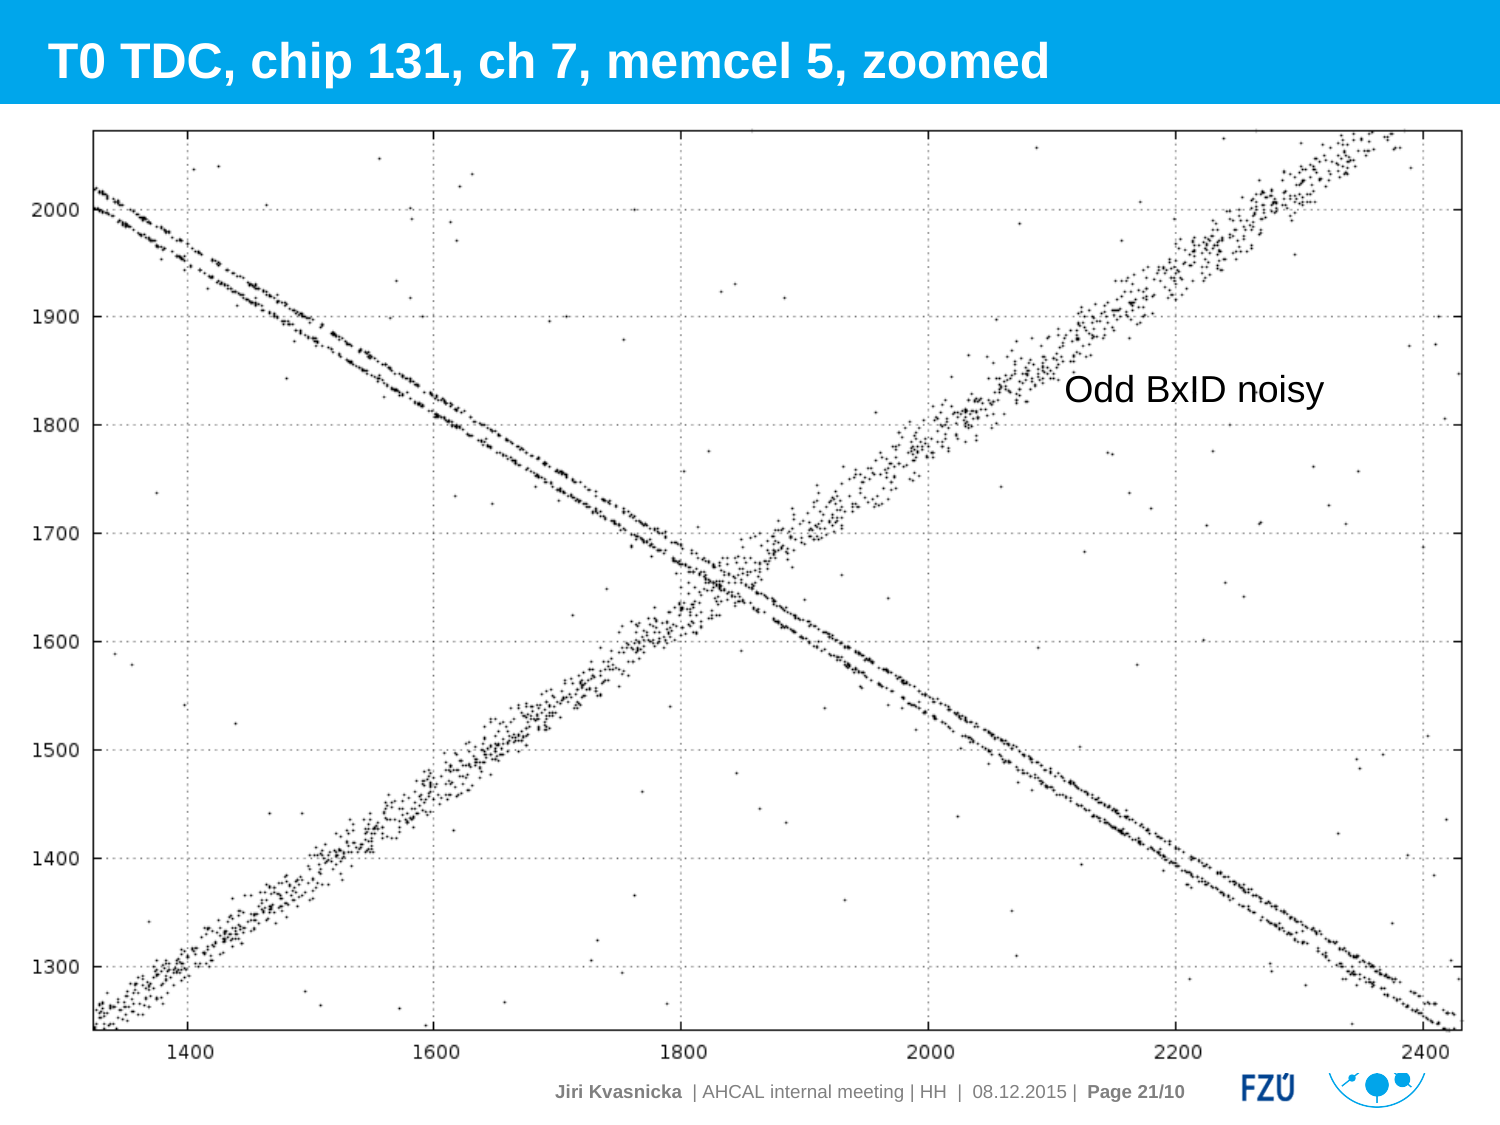

# T0 TDC, chip 131, ch 7, memcel 5, zoomed
Odd BxID noisy